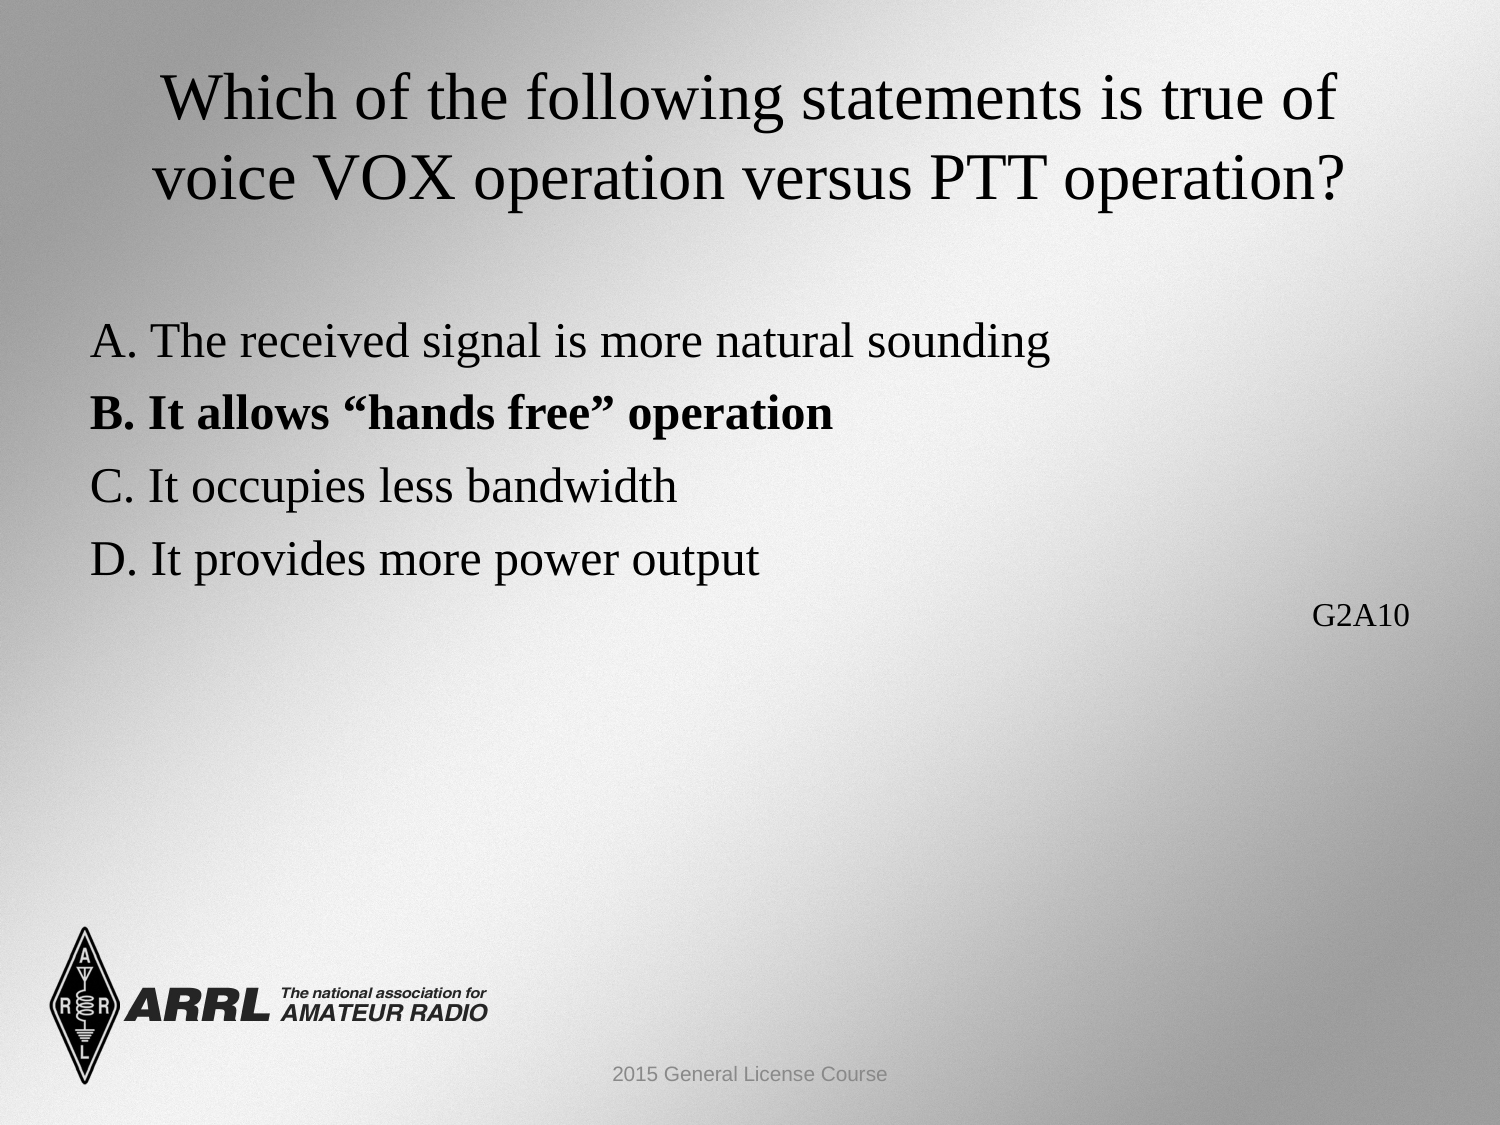

# Which of the following statements is true of voice VOX operation versus PTT operation?
A. The received signal is more natural sounding
B. It allows “hands free” operation
C. It occupies less bandwidth
D. It provides more power output
 G2A10
2015 General License Course